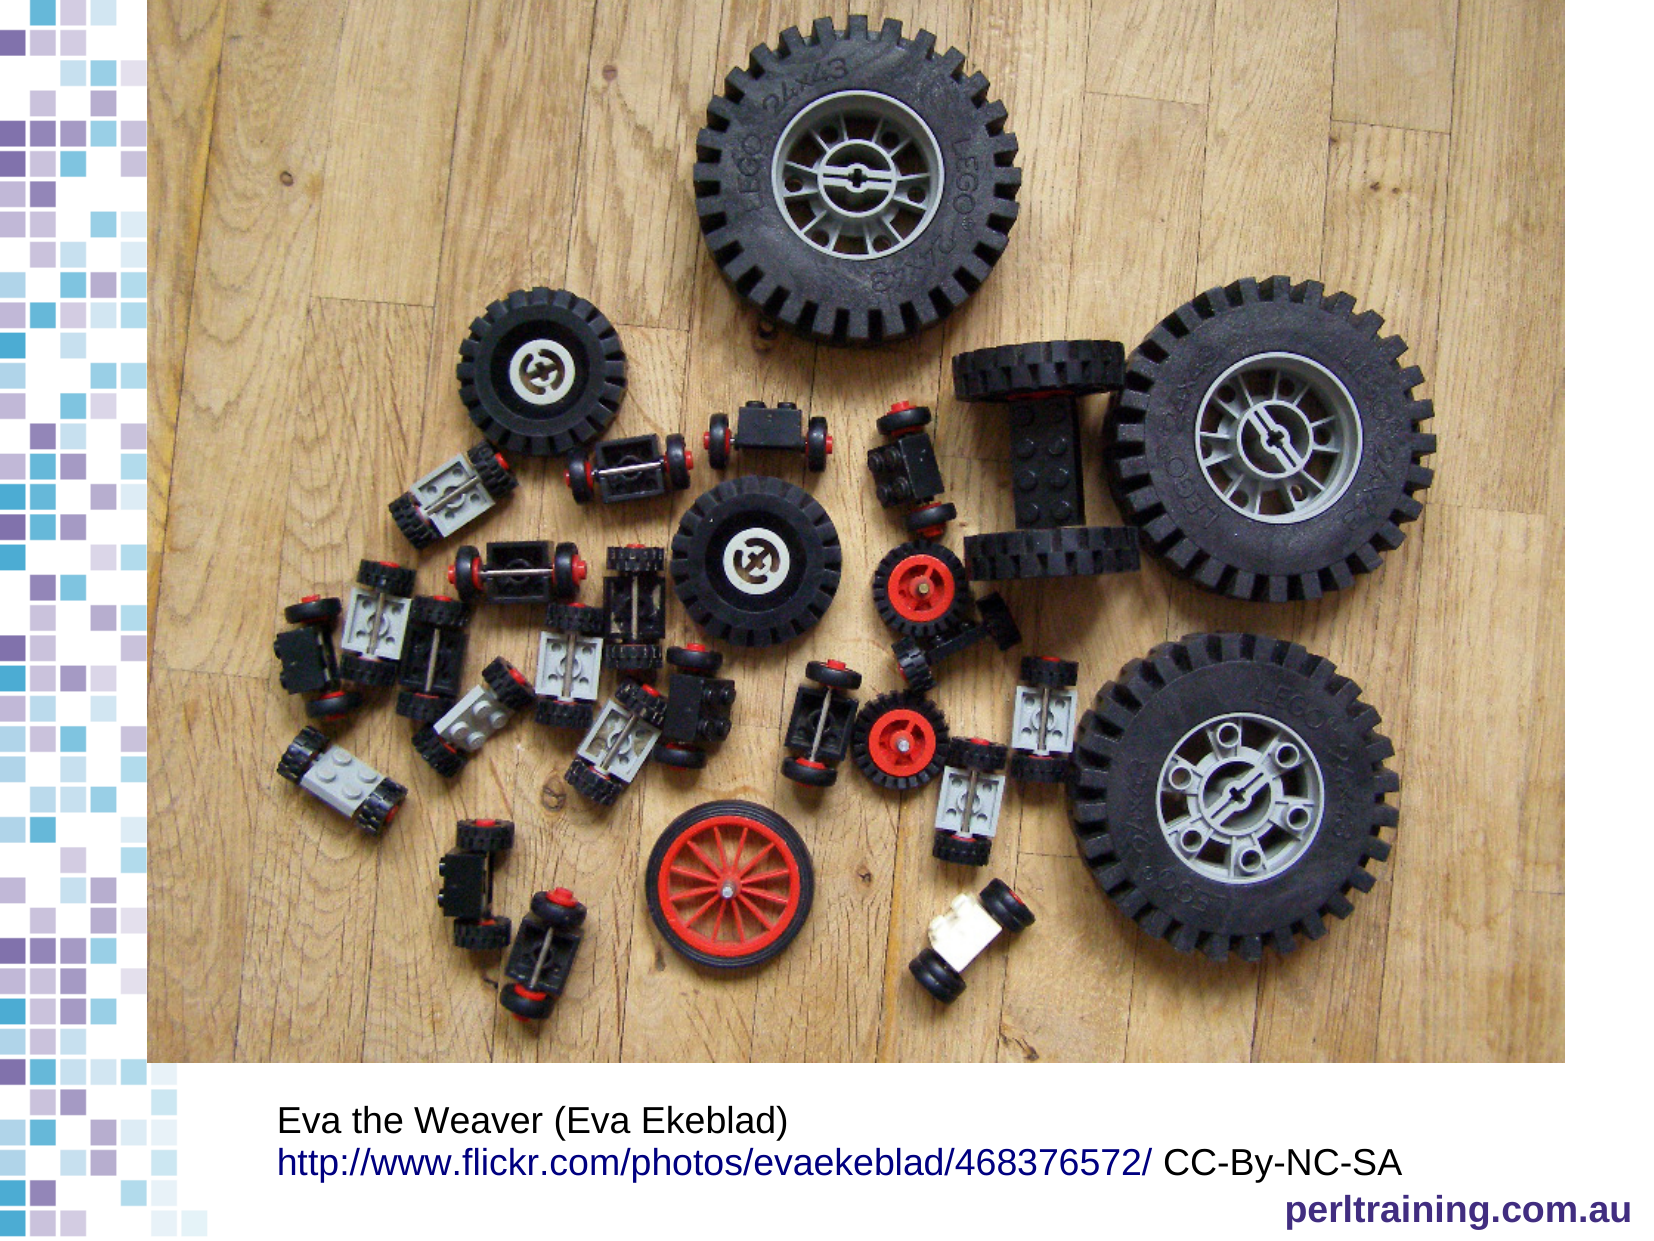

Eva the Weaver (Eva Ekeblad)
http://www.flickr.com/photos/evaekeblad/468376572/ CC-By-NC-SA